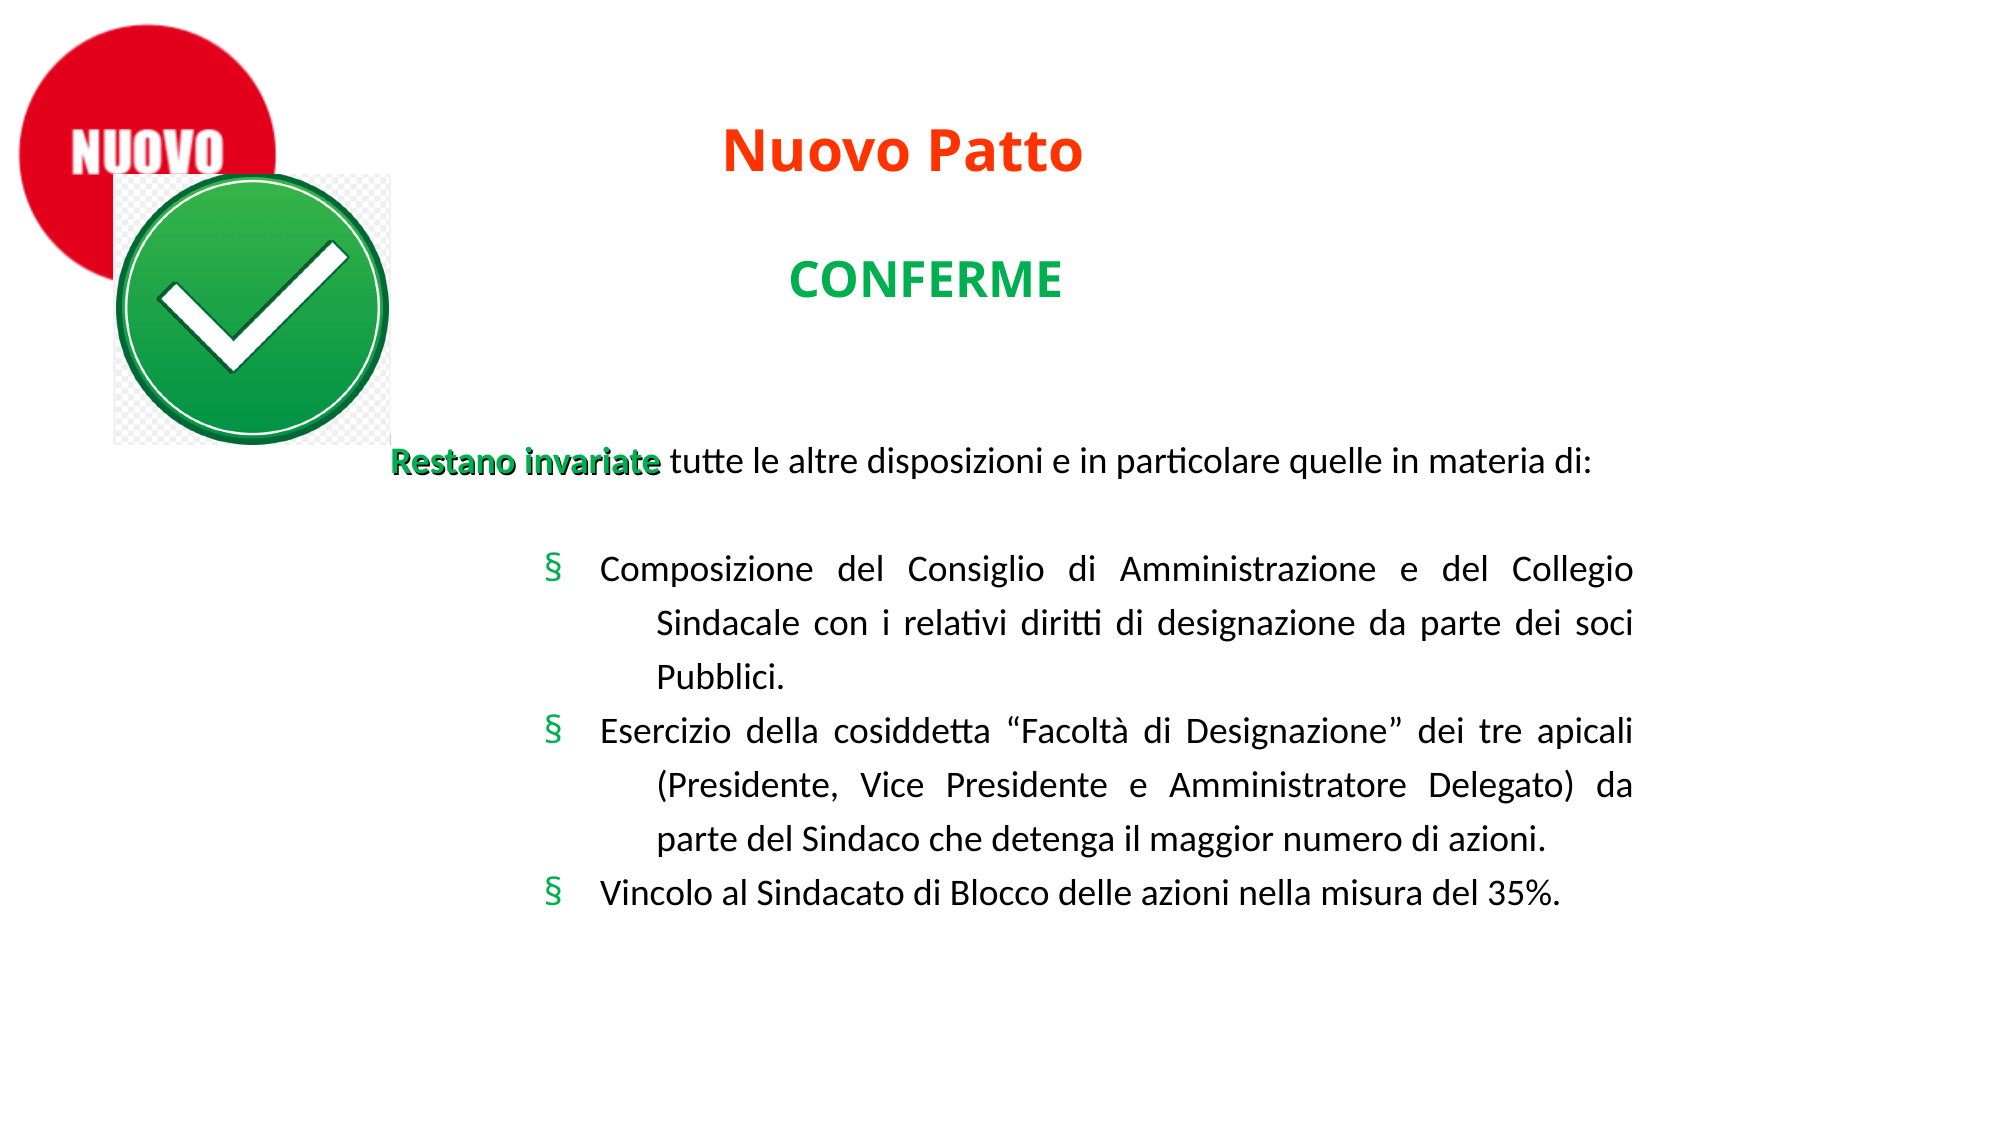

Nuovo Patto
 CONFERME
Restano invariate tutte le altre disposizioni e in particolare quelle in materia di:
Composizione del Consiglio di Amministrazione e del Collegio Sindacale con i relativi diritti di designazione da parte dei soci Pubblici.
Esercizio della cosiddetta “Facoltà di Designazione” dei tre apicali (Presidente, Vice Presidente e Amministratore Delegato) da parte del Sindaco che detenga il maggior numero di azioni.
Vincolo al Sindacato di Blocco delle azioni nella misura del 35%.